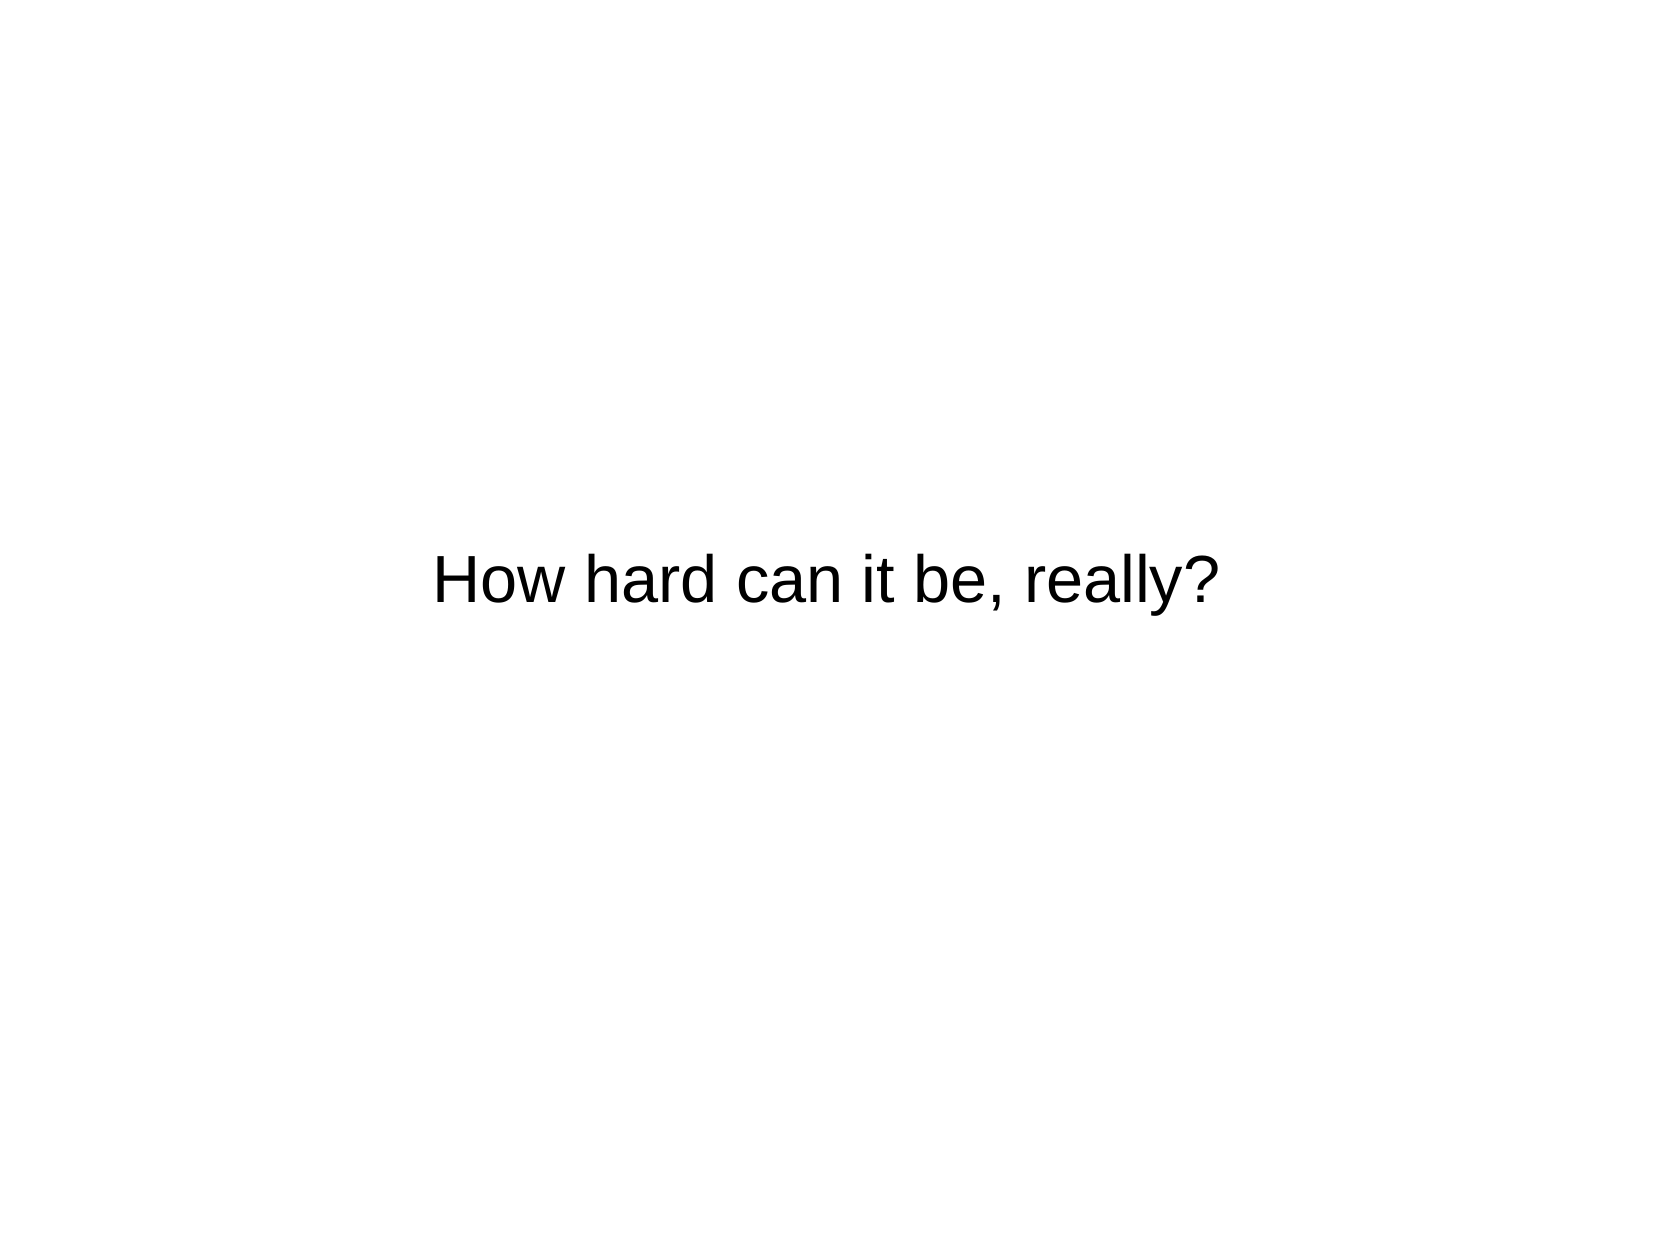

# How hard can it be, really?